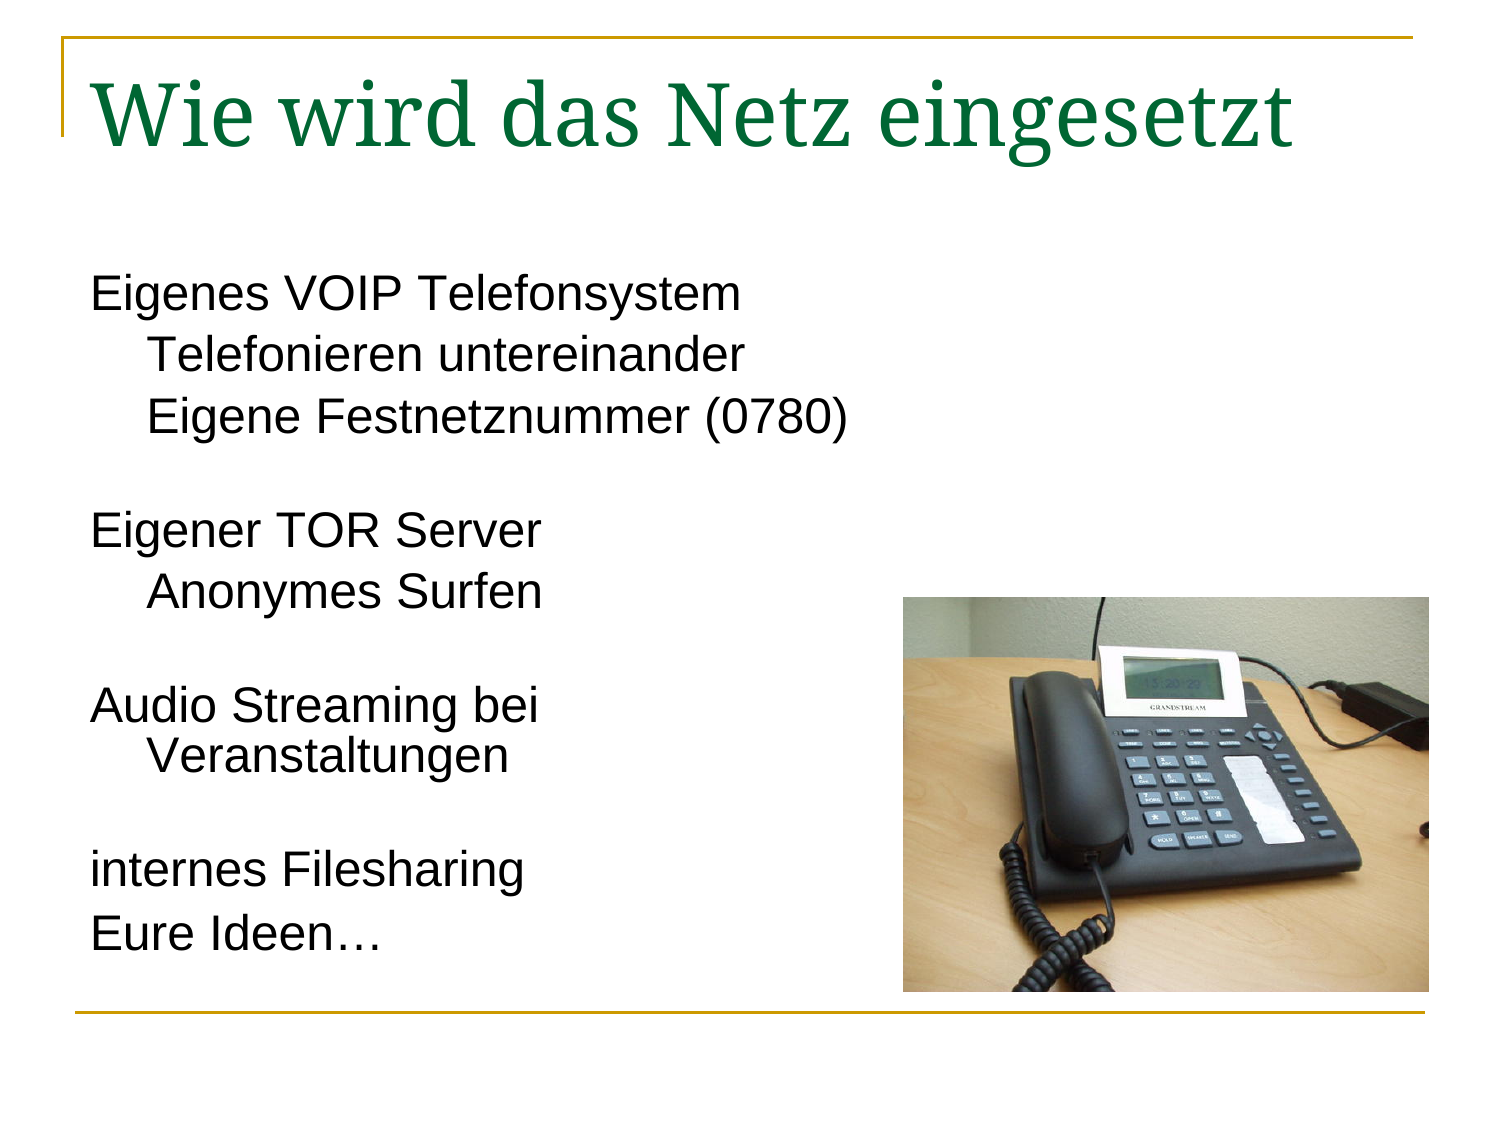

# Wie wird das Netz eingesetzt
Eigenes VOIP Telefonsystem
Telefonieren untereinander
Eigene Festnetznummer (0780)
Eigener TOR Server
Anonymes Surfen
Audio Streaming bei
Veranstaltungen
internes Filesharing
Eure Ideen…